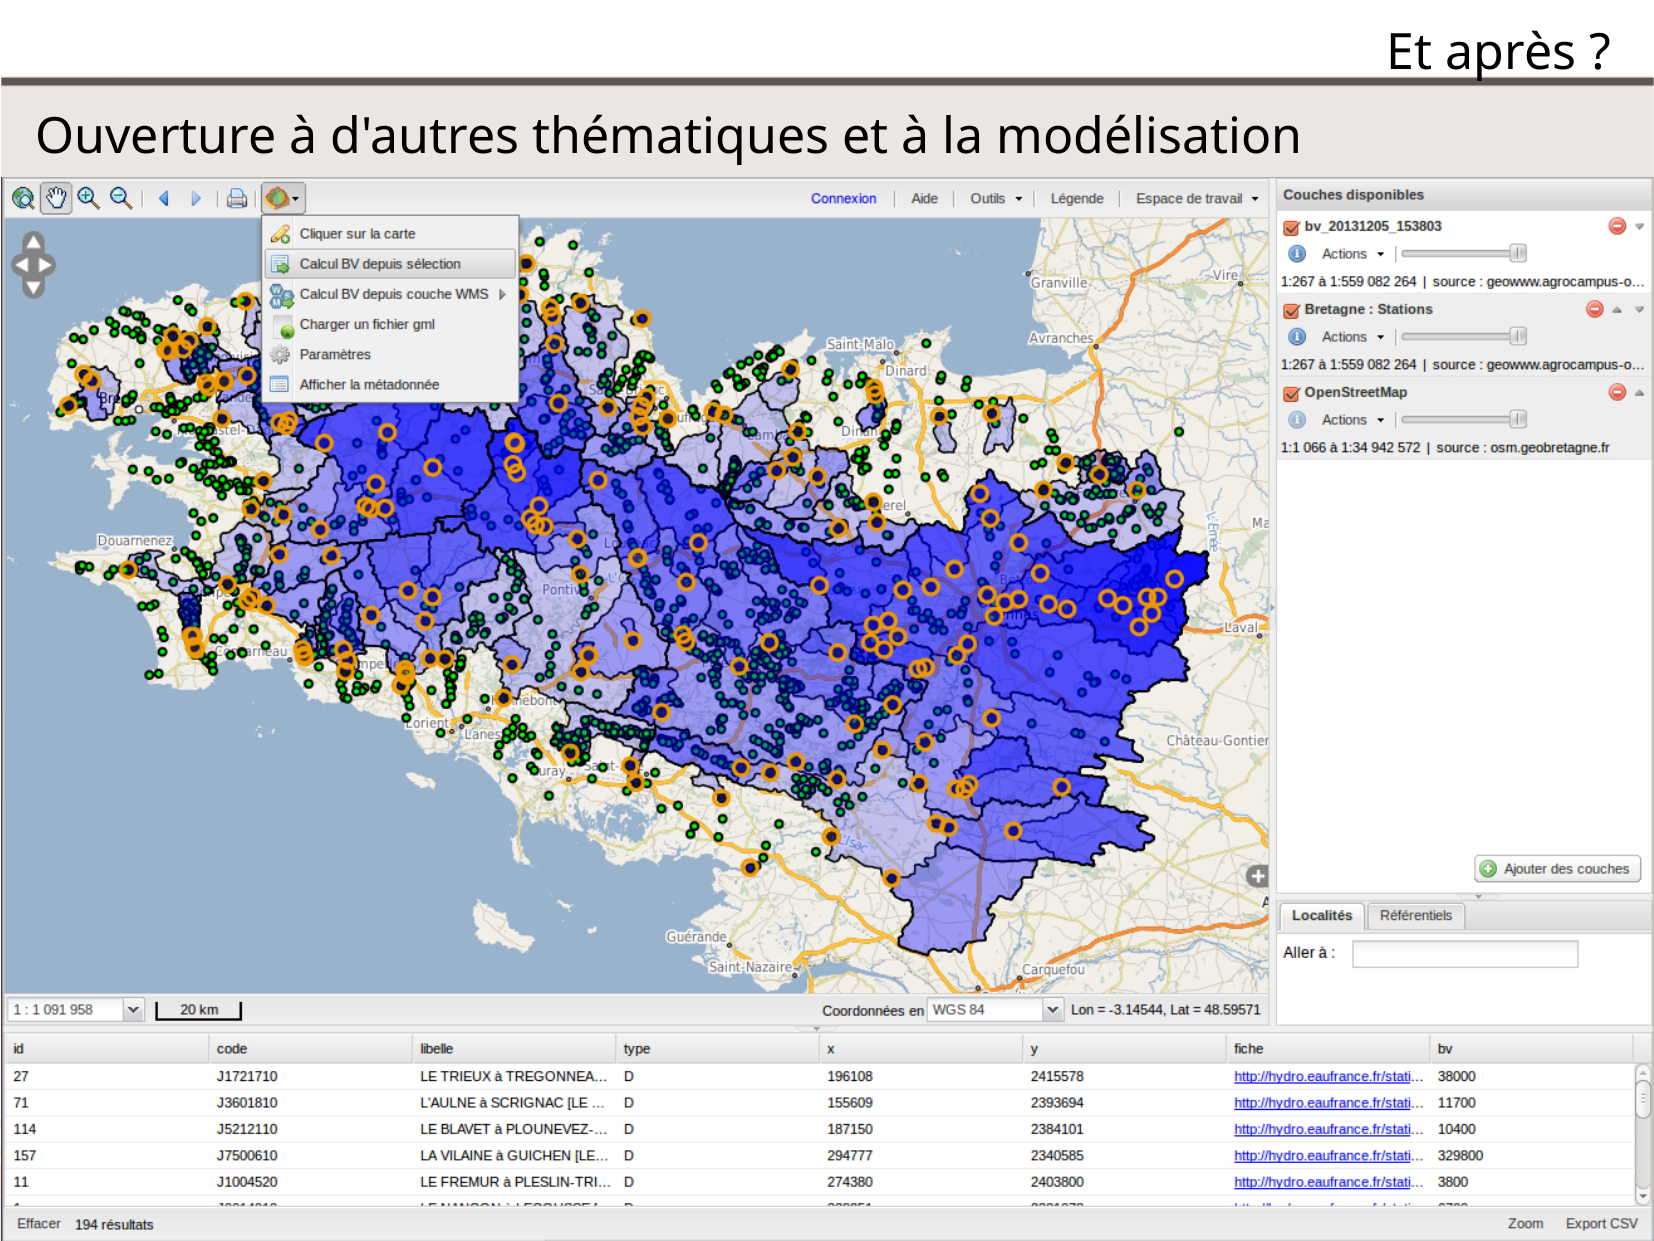

Et après ?
Ouverture à d'autres thématiques et à la modélisation